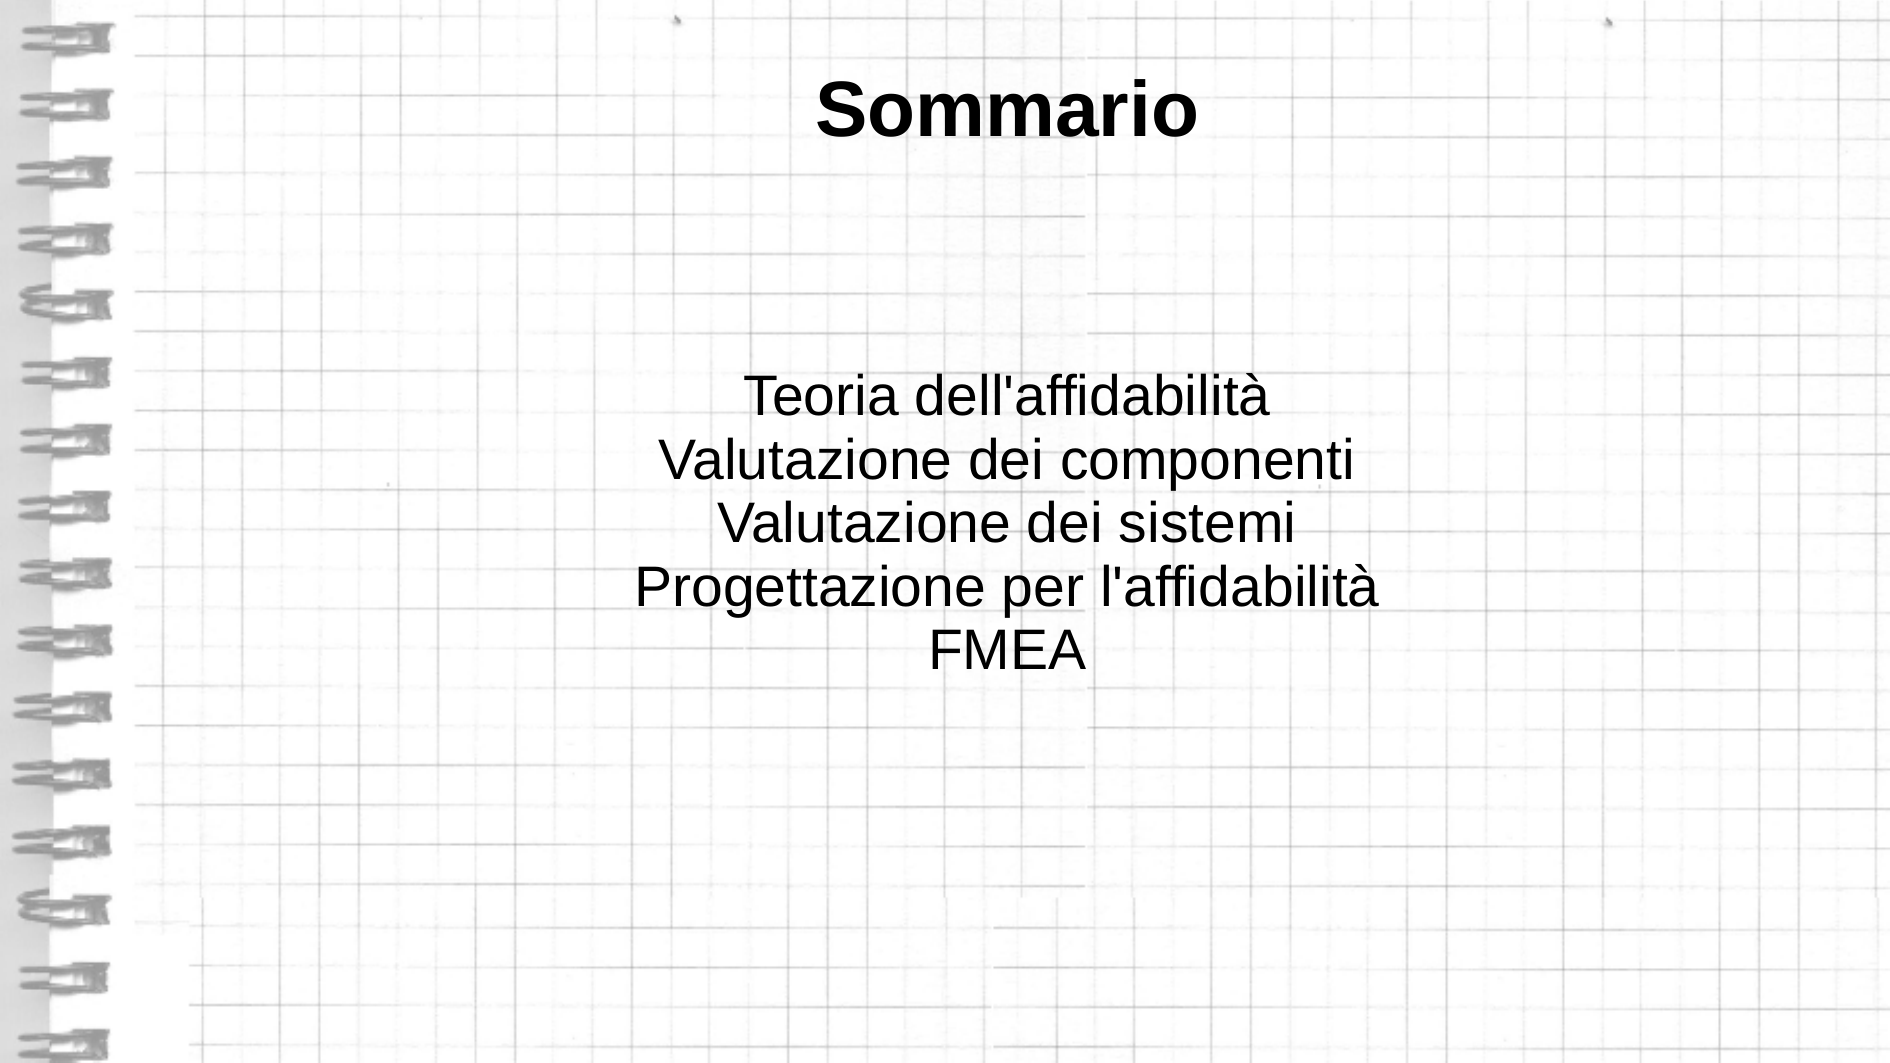

# Sommario
Teoria dell'affidabilità
Valutazione dei componenti
Valutazione dei sistemi
Progettazione per l'affidabilità
FMEA